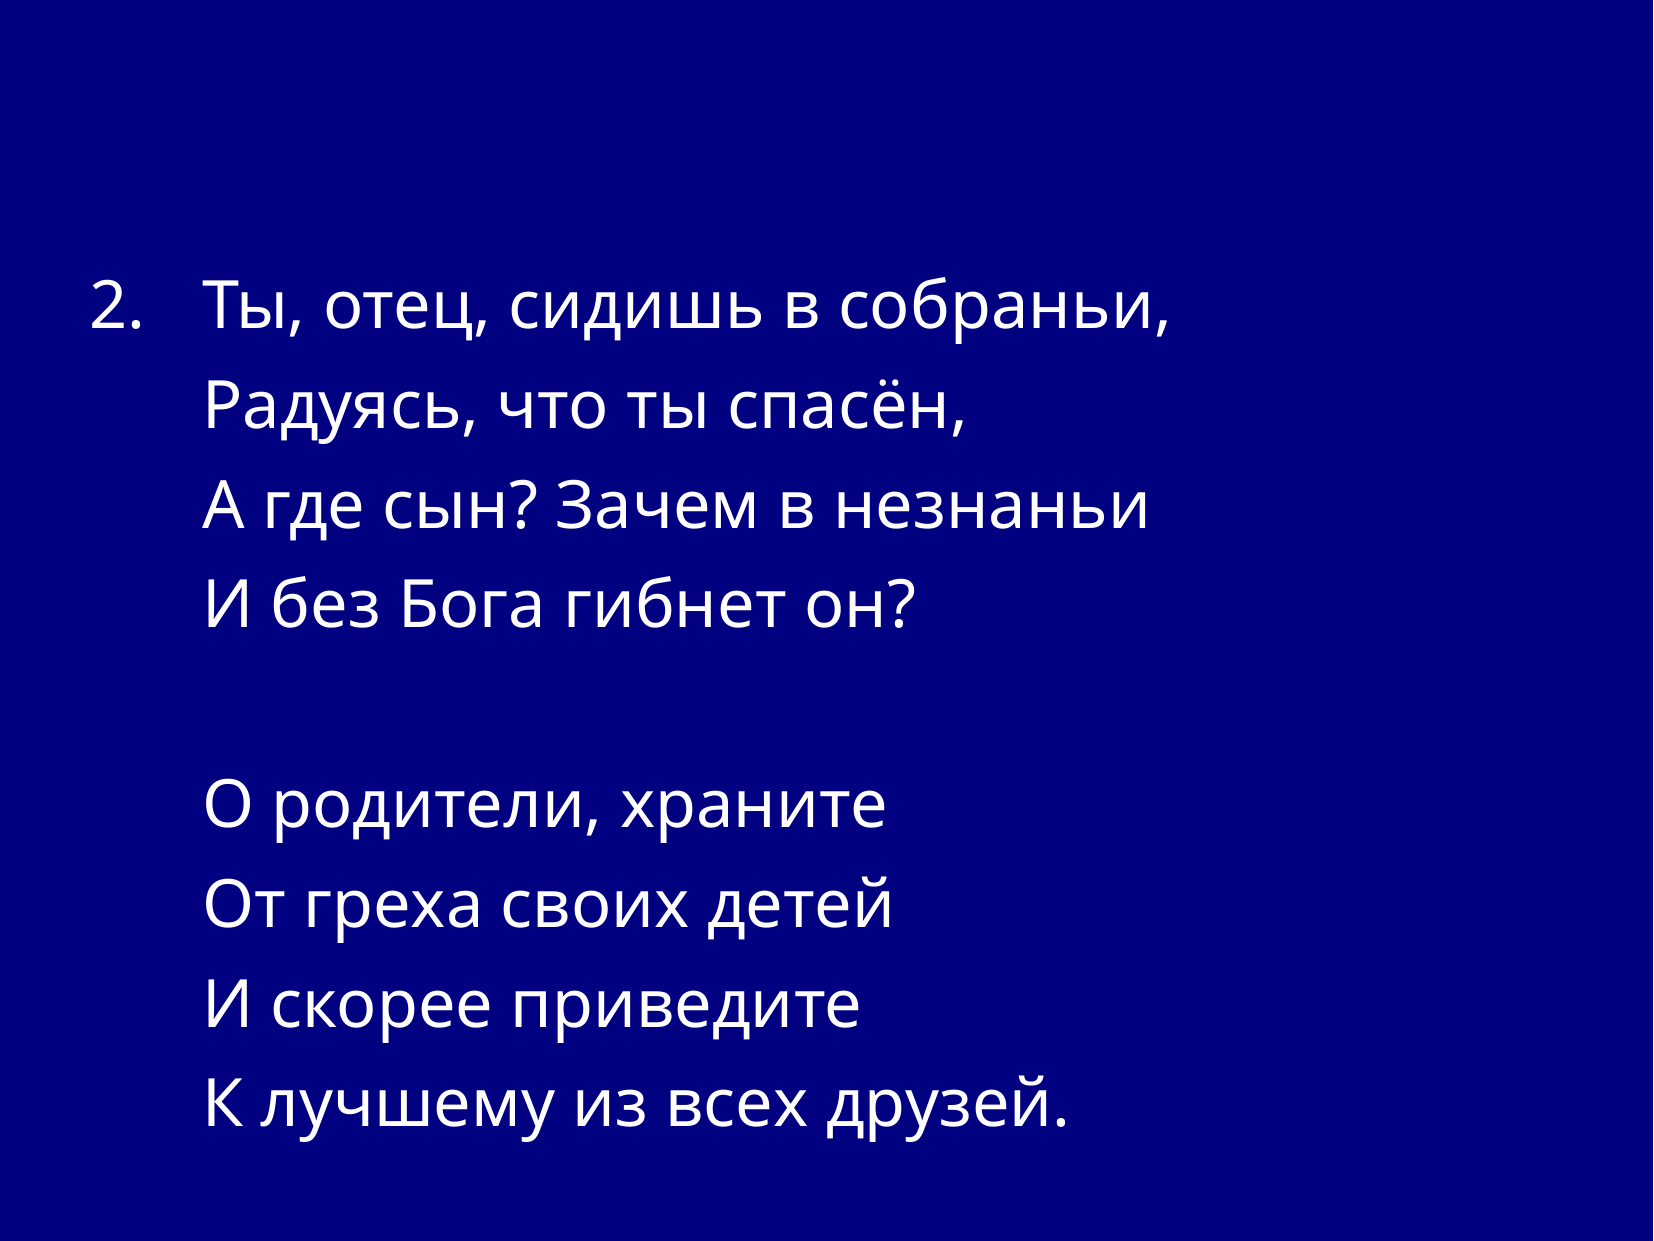

2.	Ты, отец, сидишь в собраньи,
	Радуясь, что ты спасён,
	А где сын? Зачем в незнаньи
	И без Бога гибнет он?
	О родители, храните
	От греха своих детей
	И скорее приведите
	К лучшему из всех друзей.